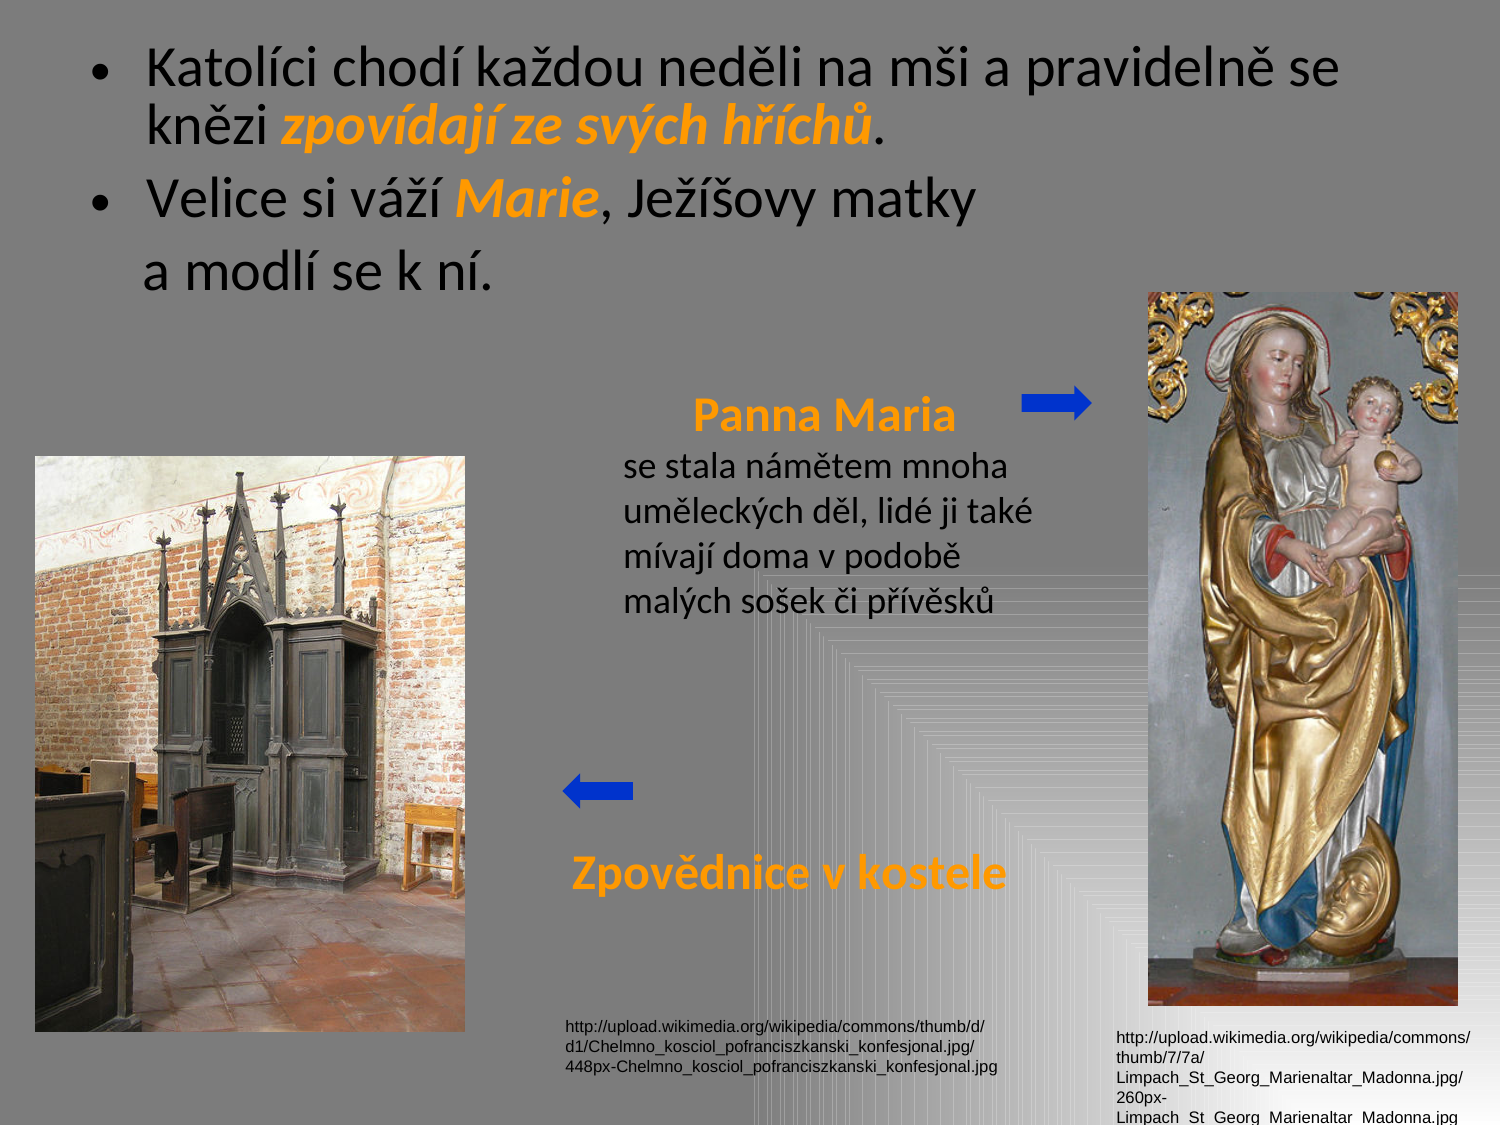

# Katolíci chodí každou neděli na mši a pravidelně se knězi zpovídají ze svých hříchů.
Velice si váží Marie, Ježíšovy matky
 a modlí se k ní.
Panna Maria
se stala námětem mnoha uměleckých děl, lidé ji také mívají doma v podobě malých sošek či přívěsků
Zpovědnice v kostele
http://upload.wikimedia.org/wikipedia/commons/thumb/d/d1/Chelmno_kosciol_pofranciszkanski_konfesjonal.jpg/448px-Chelmno_kosciol_pofranciszkanski_konfesjonal.jpg
http://upload.wikimedia.org/wikipedia/commons/thumb/7/7a/Limpach_St_Georg_Marienaltar_Madonna.jpg/260px-Limpach_St_Georg_Marienaltar_Madonna.jpg